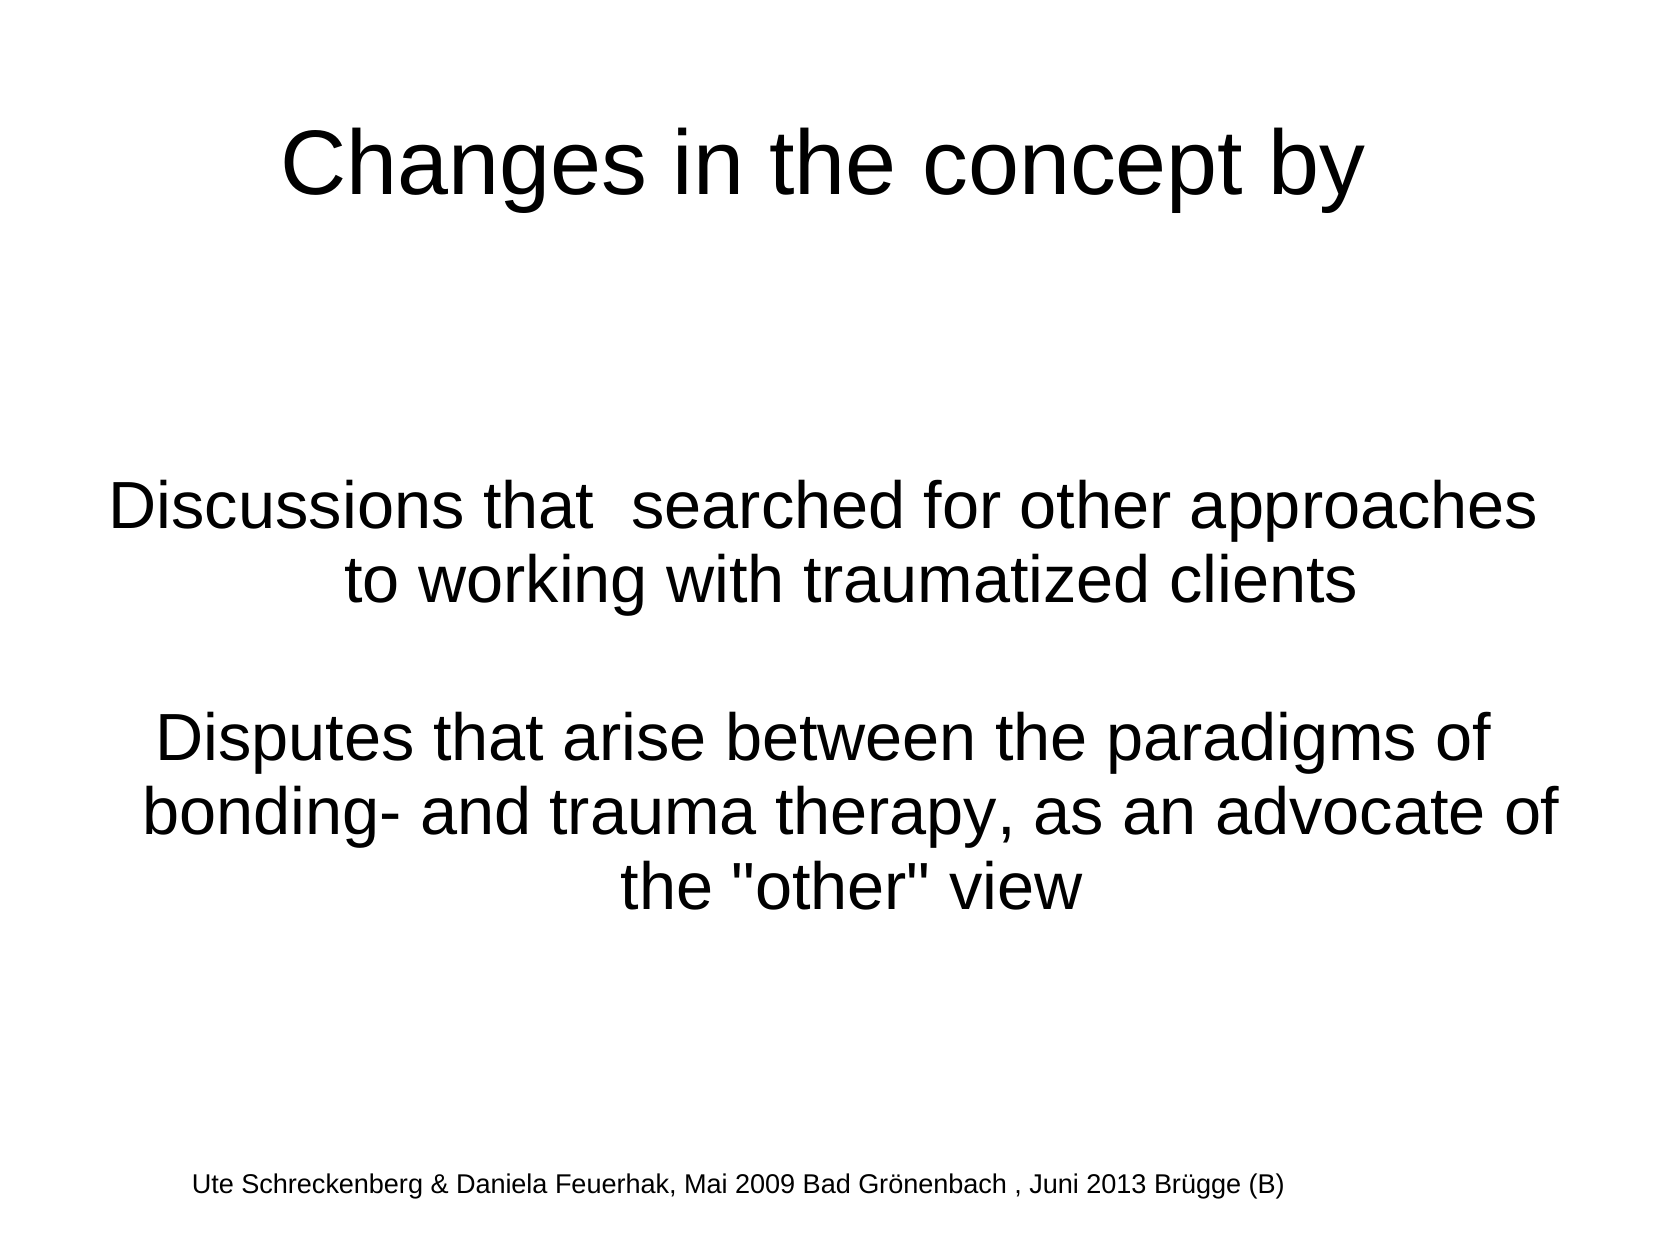

# Changes in the concept by
Discussions that searched for other approaches to working with traumatized clients
Disputes that arise between the paradigms of bonding- and trauma therapy, as an advocate of the "other" view
Ute Schreckenberg & Daniela Feuerhak, Mai 2009 Bad Grönenbach , Juni 2013 Brügge (B)